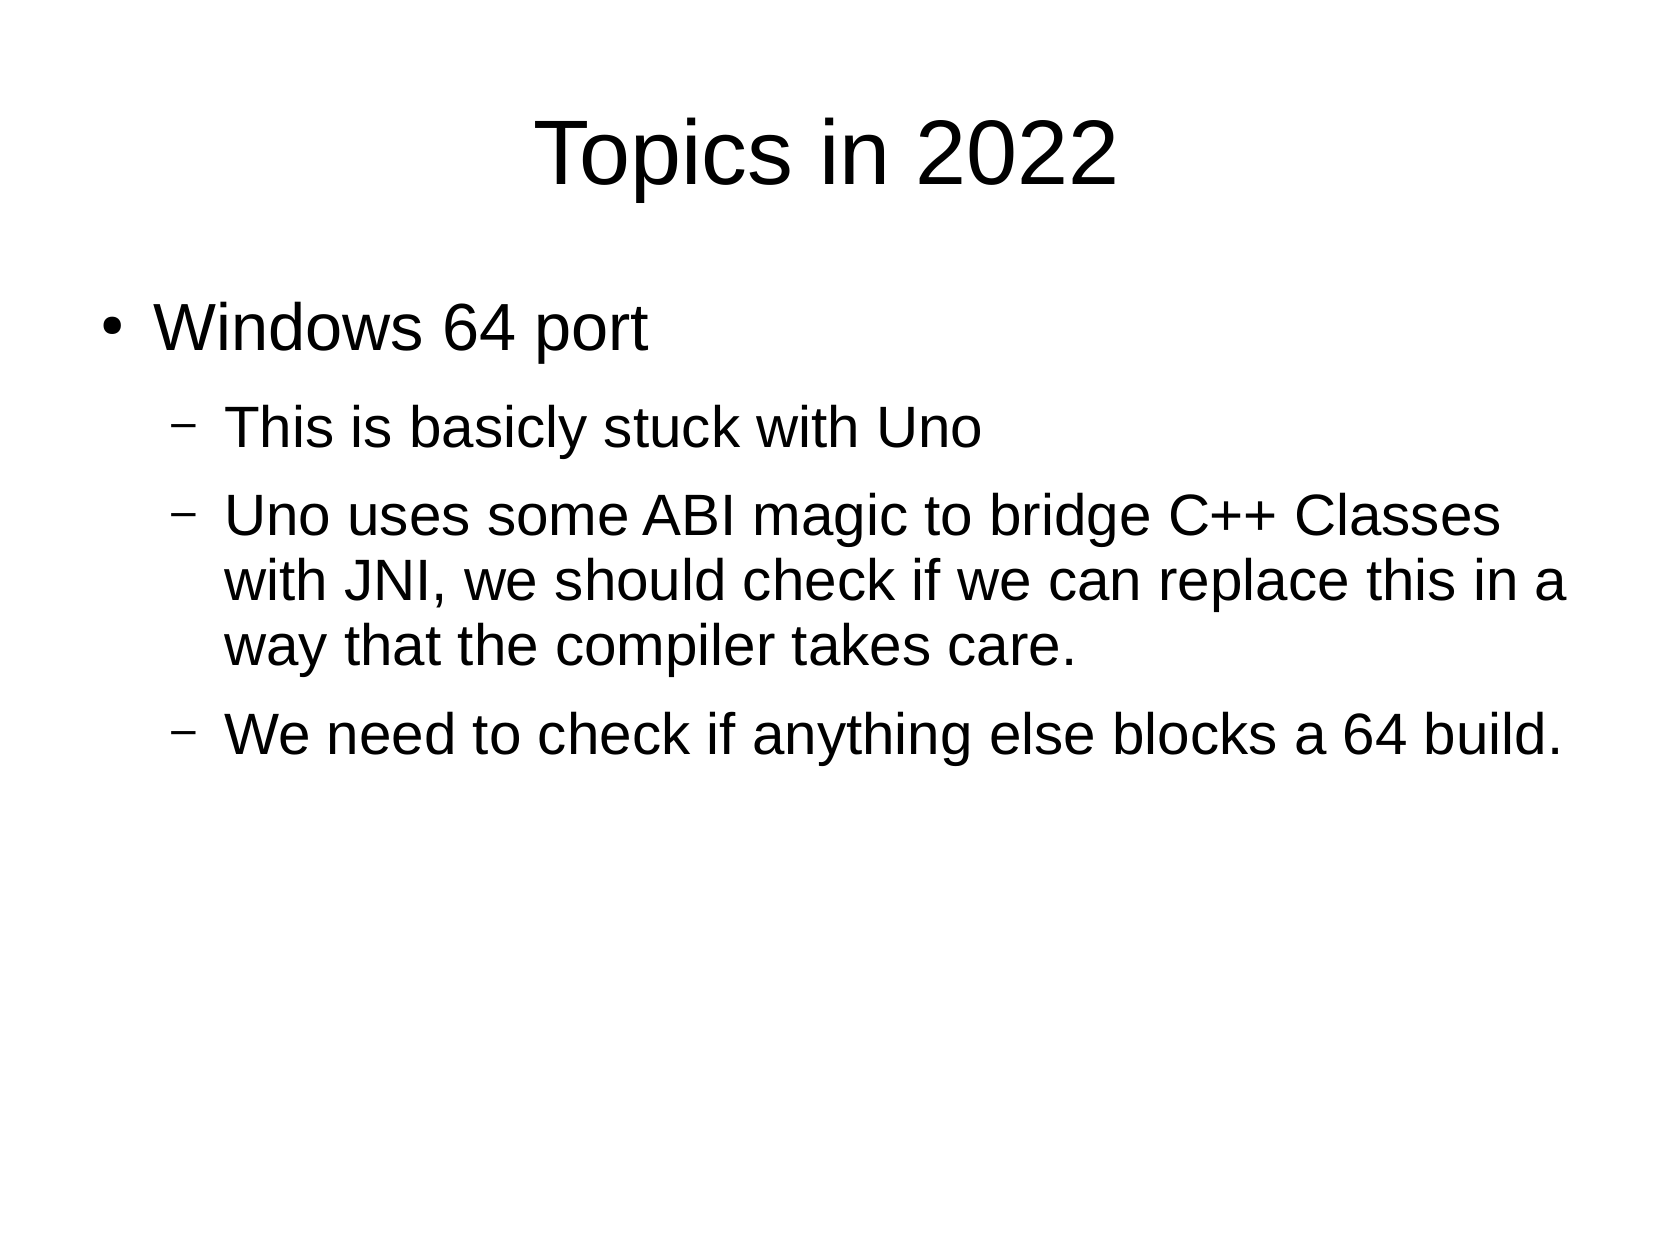

# Topics in 2022
Windows 64 port
This is basicly stuck with Uno
Uno uses some ABI magic to bridge C++ Classes with JNI, we should check if we can replace this in a way that the compiler takes care.
We need to check if anything else blocks a 64 build.